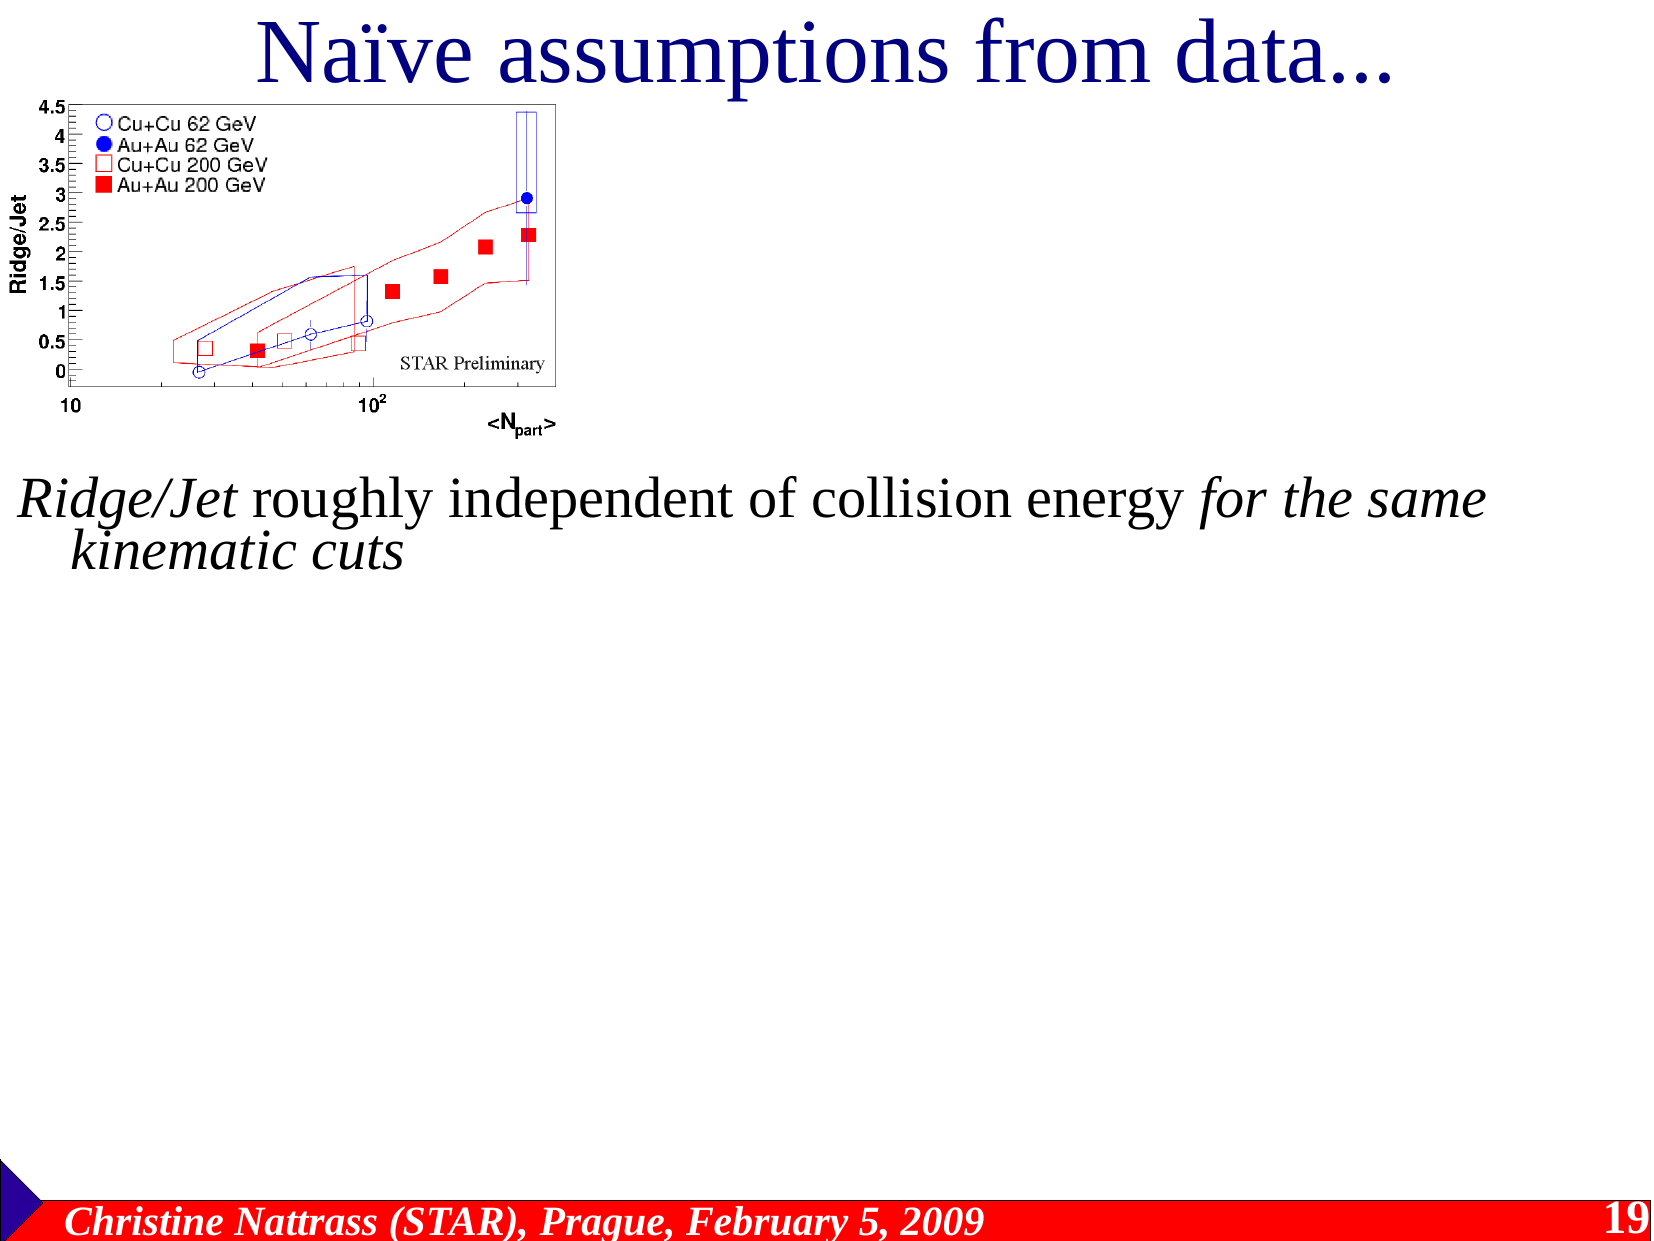

# Naïve assumptions from data...
Ridge/Jet roughly independent of collision energy for the same kinematic cuts
19